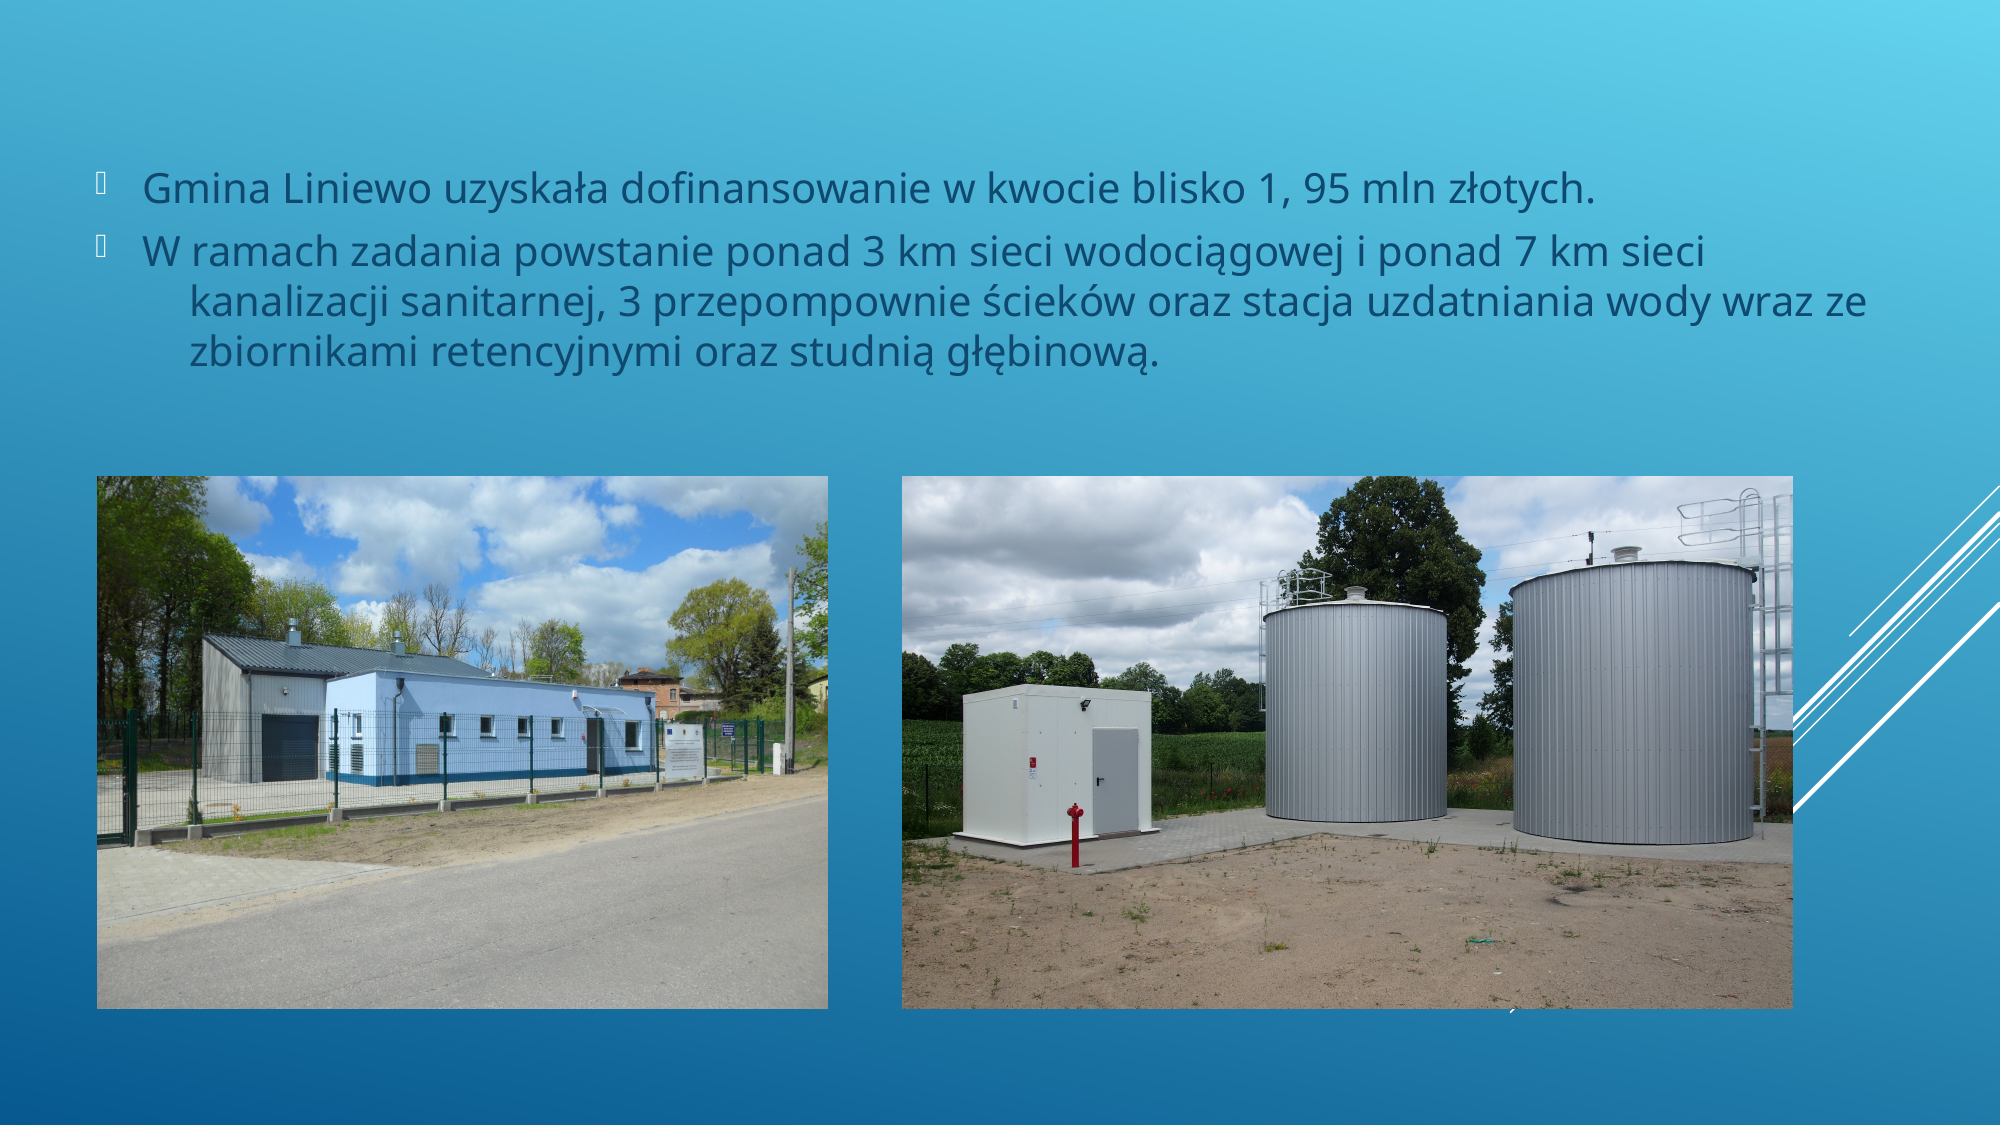

# Gmina Liniewo uzyskała dofinansowanie w kwocie blisko 1, 95 mln złotych.
W ramach zadania powstanie ponad 3 km sieci wodociągowej i ponad 7 km sieci kanalizacji sanitarnej, 3 przepompownie ścieków oraz stacja uzdatniania wody wraz ze zbiornikami retencyjnymi oraz studnią głębinową.